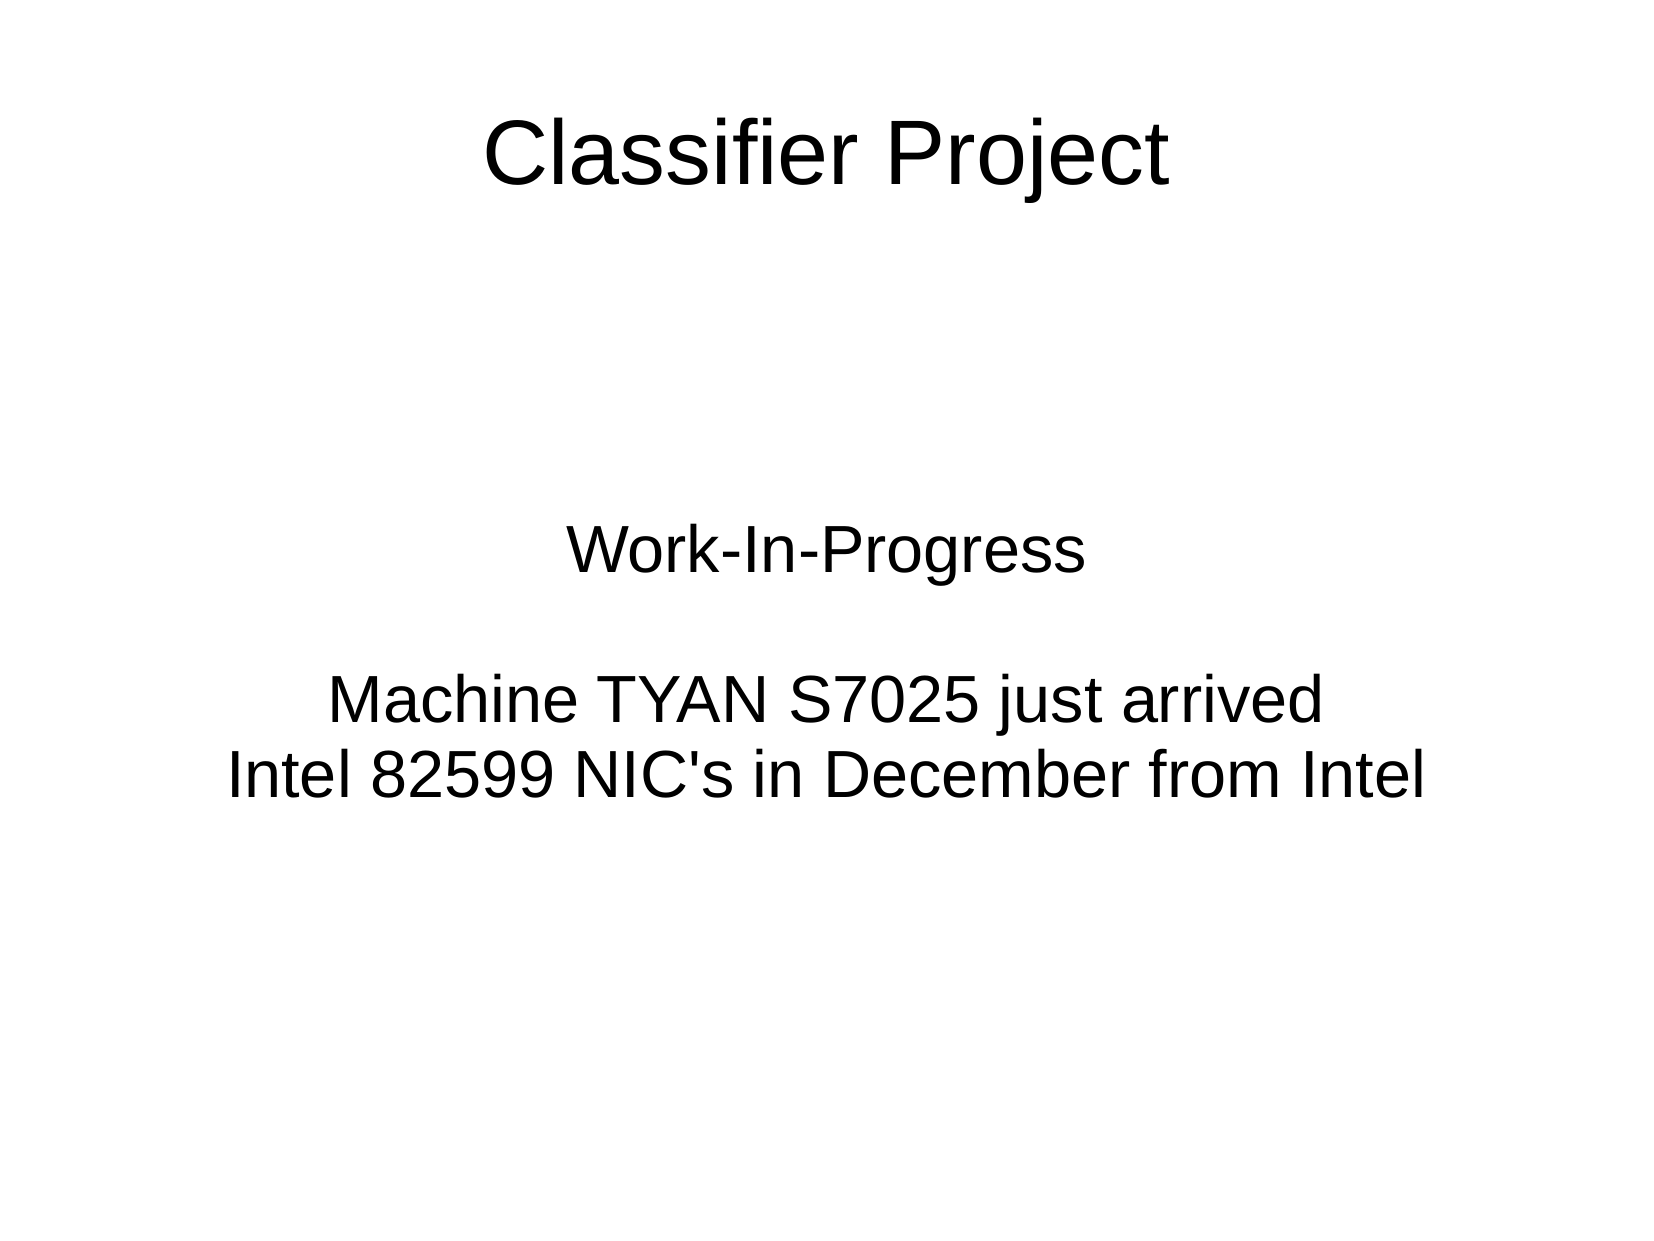

# Classifier Project
Work-In-Progress
Machine TYAN S7025 just arrived
Intel 82599 NIC's in December from Intel